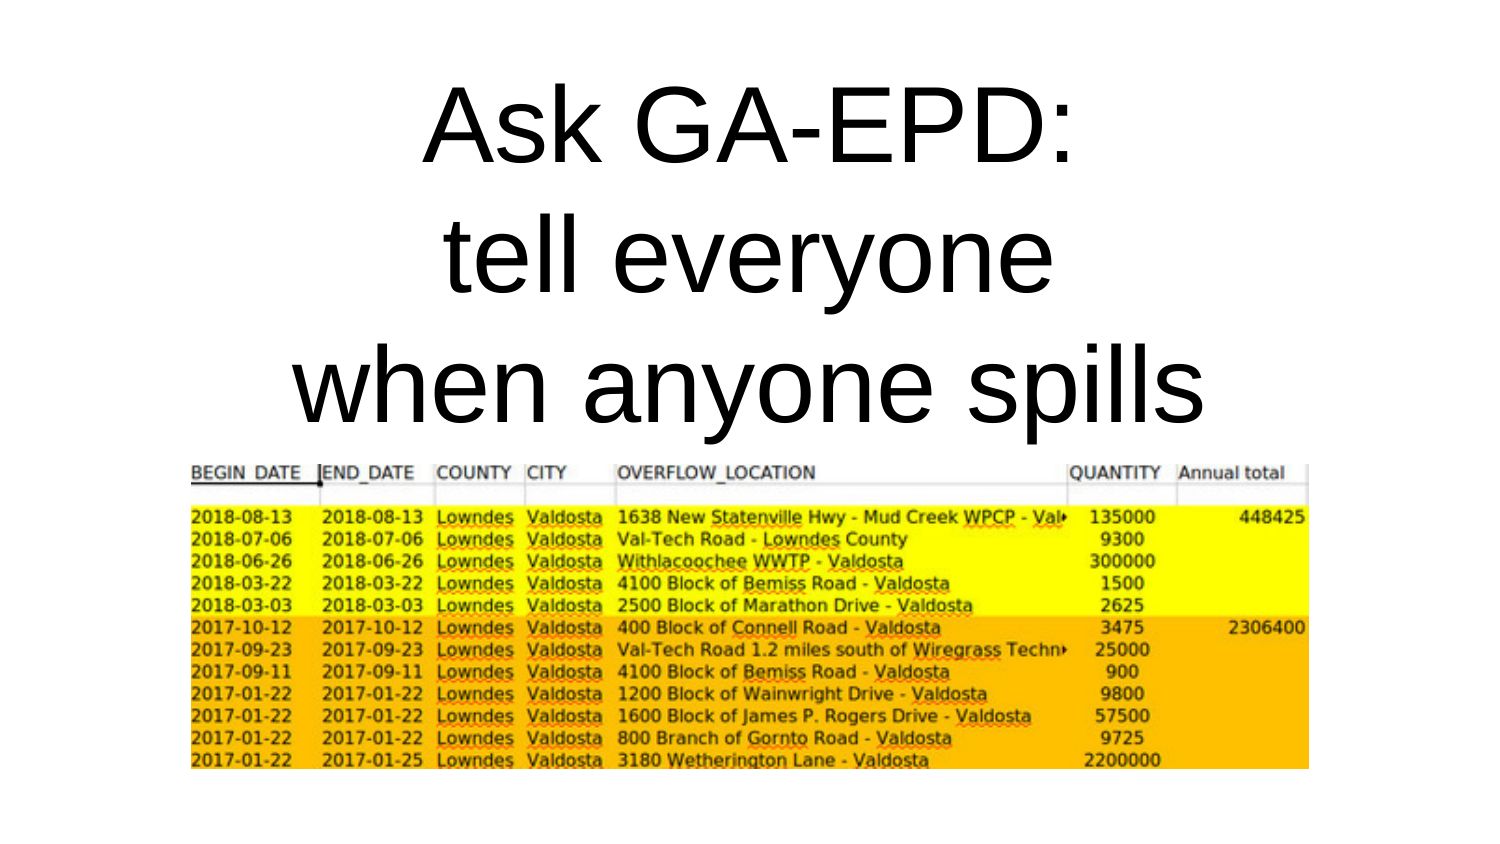

# Ask GA-EPD: tell everyone when anyone spills